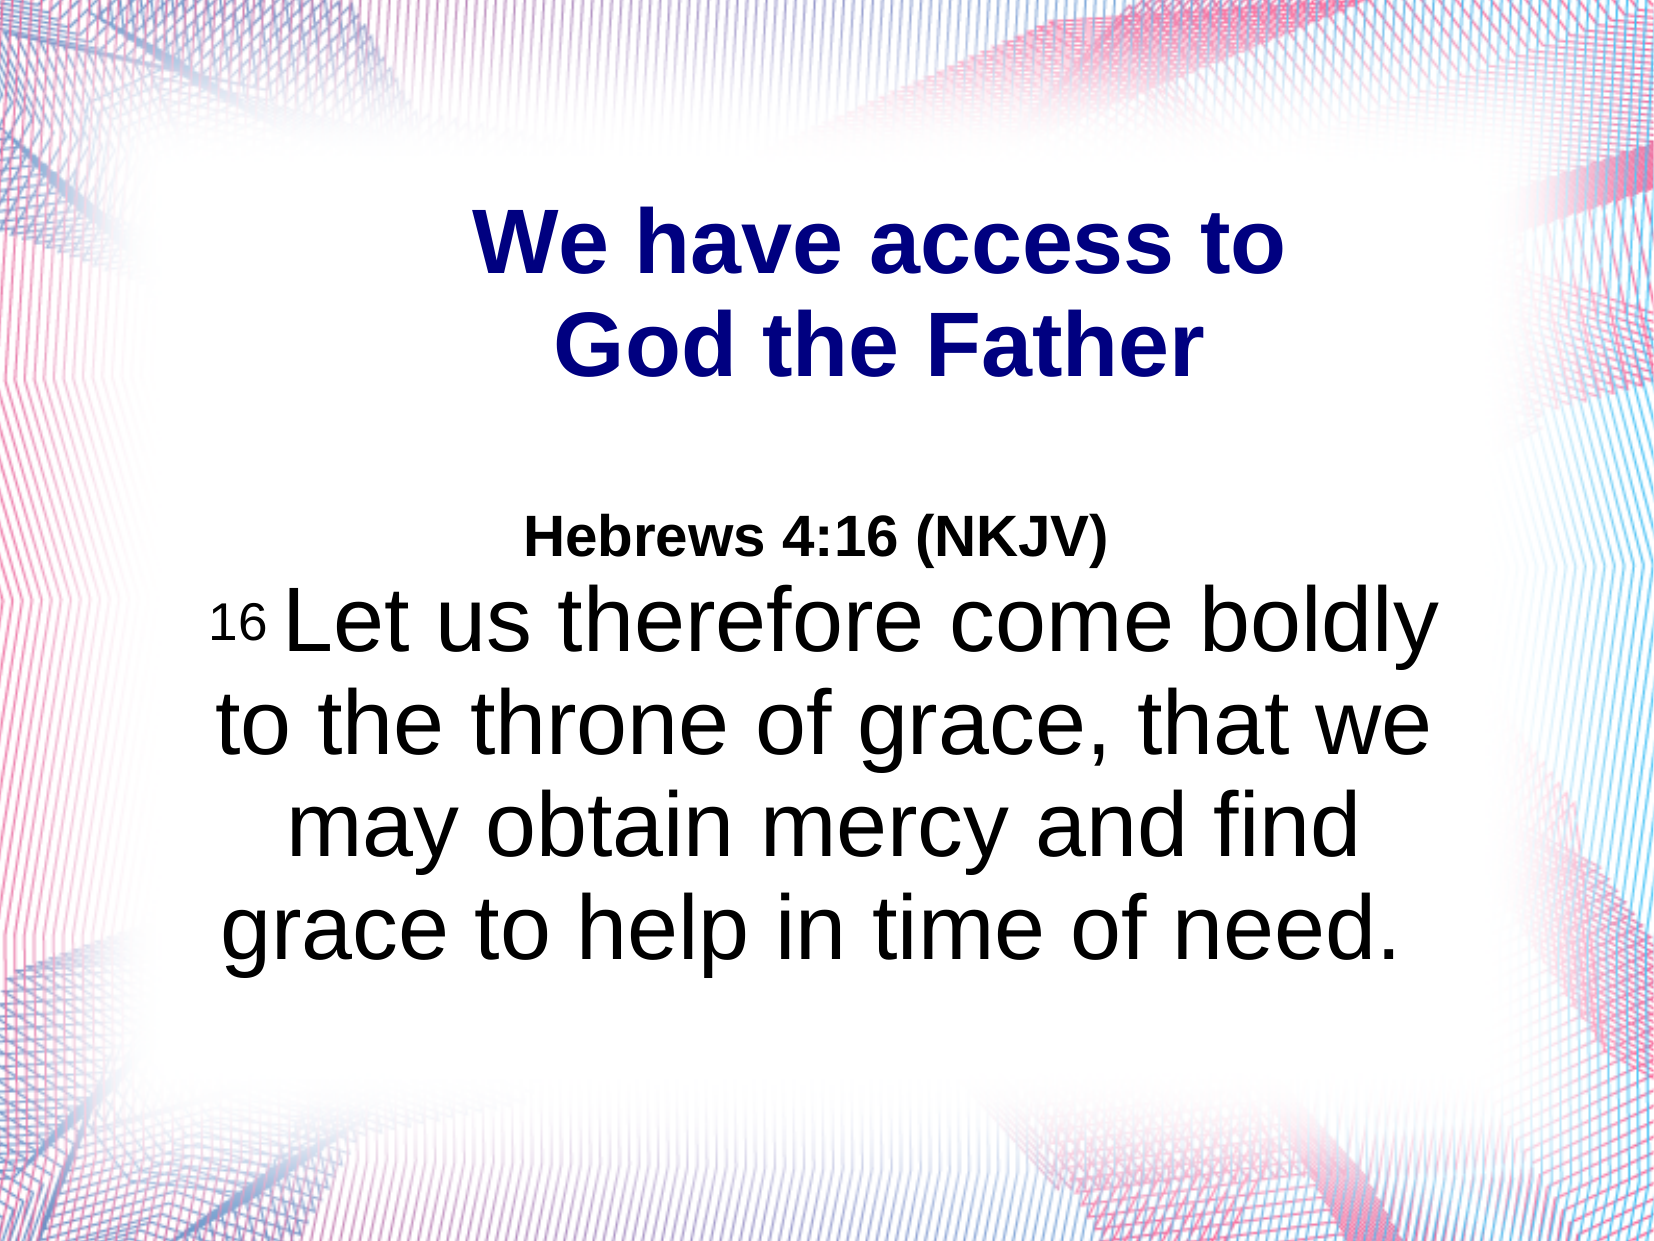

# We have access to God the Father
Hebrews 4:16 (NKJV)
16 Let us therefore come boldly to the throne of grace, that we may obtain mercy and find grace to help in time of need.